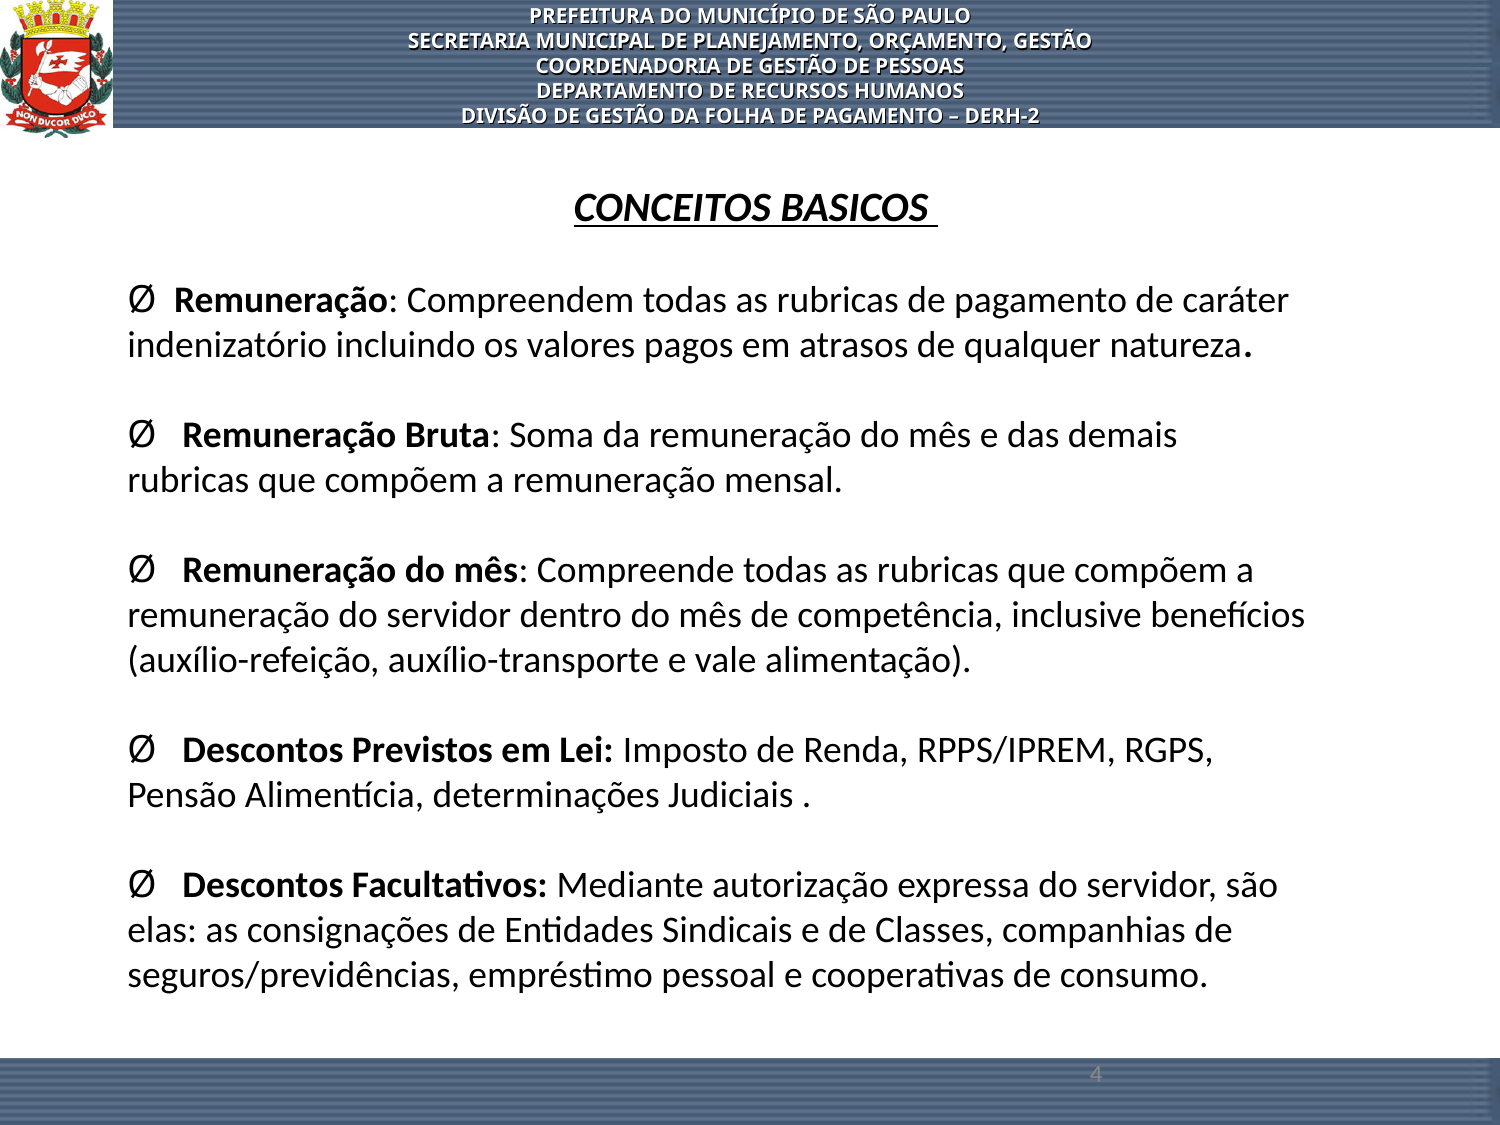

PREFEITURA DO MUNICÍPIO DE SÃO PAULO
SECRETARIA MUNICIPAL DE PLANEJAMENTO, ORÇAMENTO, GESTÃO
COORDENADORIA DE GESTÃO DE PESSOAS
DEPARTAMENTO DE RECURSOS HUMANOS
DIVISÃO DE GESTÃO DA FOLHA DE PAGAMENTO – DERH-2
CONCEITOS BASICOS
Remuneração: Compreendem todas as rubricas de pagamento de caráter
indenizatório incluindo os valores pagos em atrasos de qualquer natureza.
 Remuneração Bruta: Soma da remuneração do mês e das demais
rubricas que compõem a remuneração mensal.
 Remuneração do mês: Compreende todas as rubricas que compõem a
remuneração do servidor dentro do mês de competência, inclusive benefícios
(auxílio-refeição, auxílio-transporte e vale alimentação).
 Descontos Previstos em Lei: Imposto de Renda, RPPS/IPREM, RGPS,
Pensão Alimentícia, determinações Judiciais .
 Descontos Facultativos: Mediante autorização expressa do servidor, são
elas: as consignações de Entidades Sindicais e de Classes, companhias de seguros/previdências, empréstimo pessoal e cooperativas de consumo.